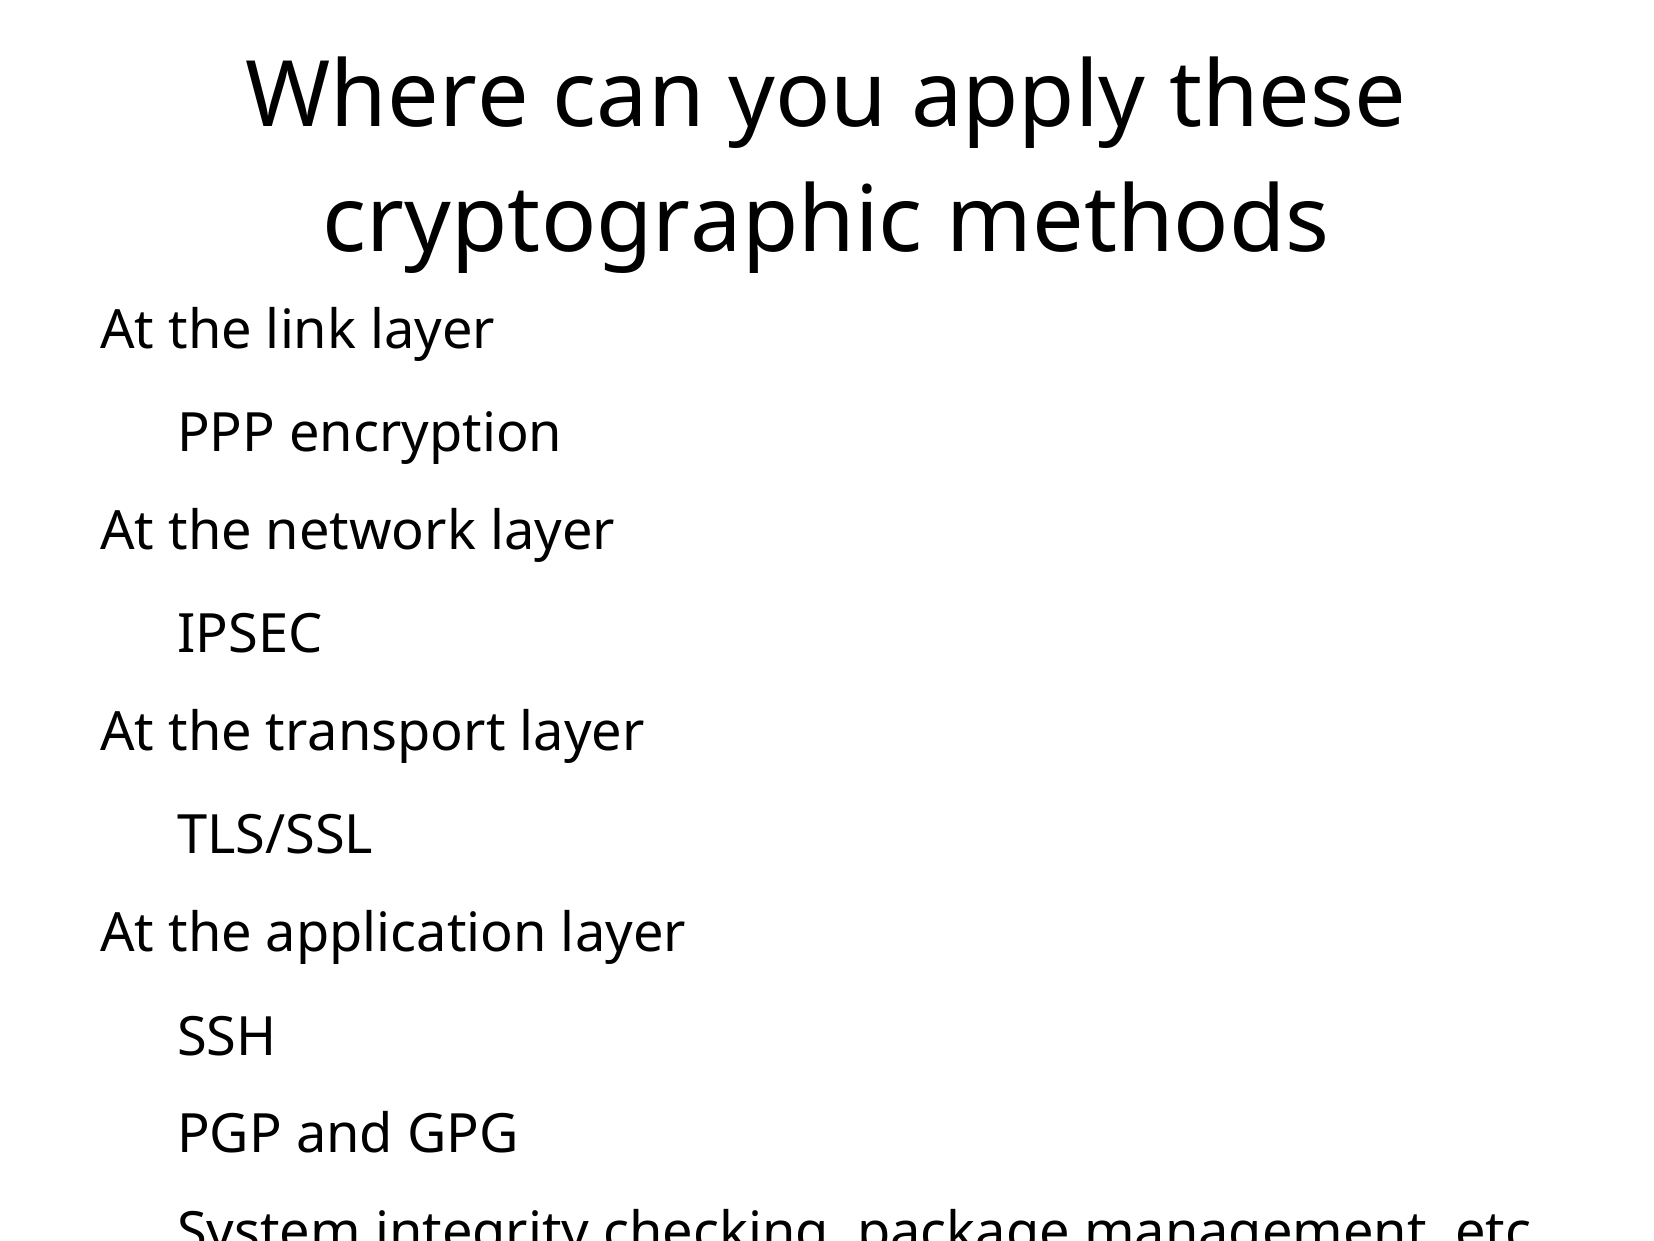

# Where can you apply these cryptographic methods
At the link layer
PPP encryption
At the network layer
IPSEC
At the transport layer
TLS/SSL
At the application layer
SSH
PGP and GPG
System integrity checking, package management, etc